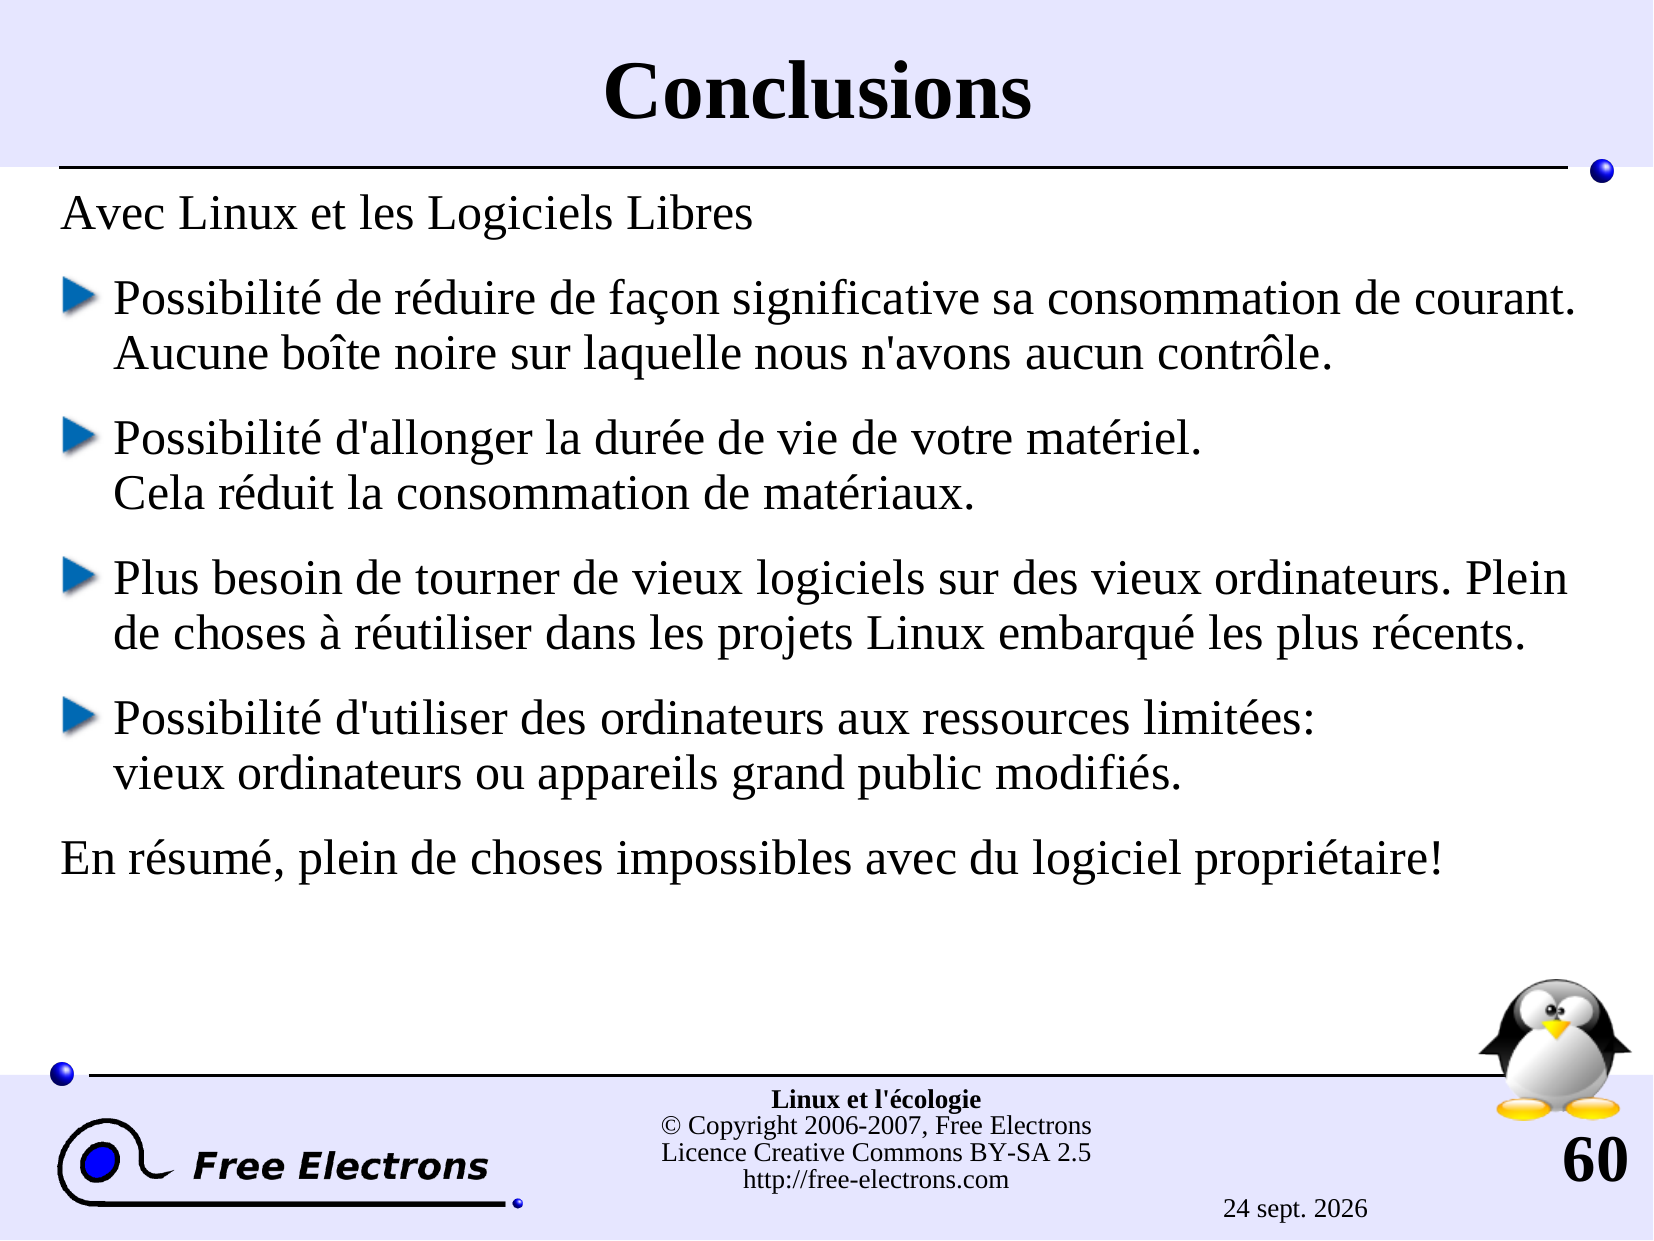

# Conclusions
Avec Linux et les Logiciels Libres
Possibilité de réduire de façon significative sa consommation de courant. Aucune boîte noire sur laquelle nous n'avons aucun contrôle.
Possibilité d'allonger la durée de vie de votre matériel.
Cela réduit la consommation de matériaux.
Plus besoin de tourner de vieux logiciels sur des vieux ordinateurs. Plein de choses à réutiliser dans les projets Linux embarqué les plus récents.
Possibilité d'utiliser des ordinateurs aux ressources limitées:
vieux ordinateurs ou appareils grand public modifiés.
En résumé, plein de choses impossibles avec du logiciel propriétaire!